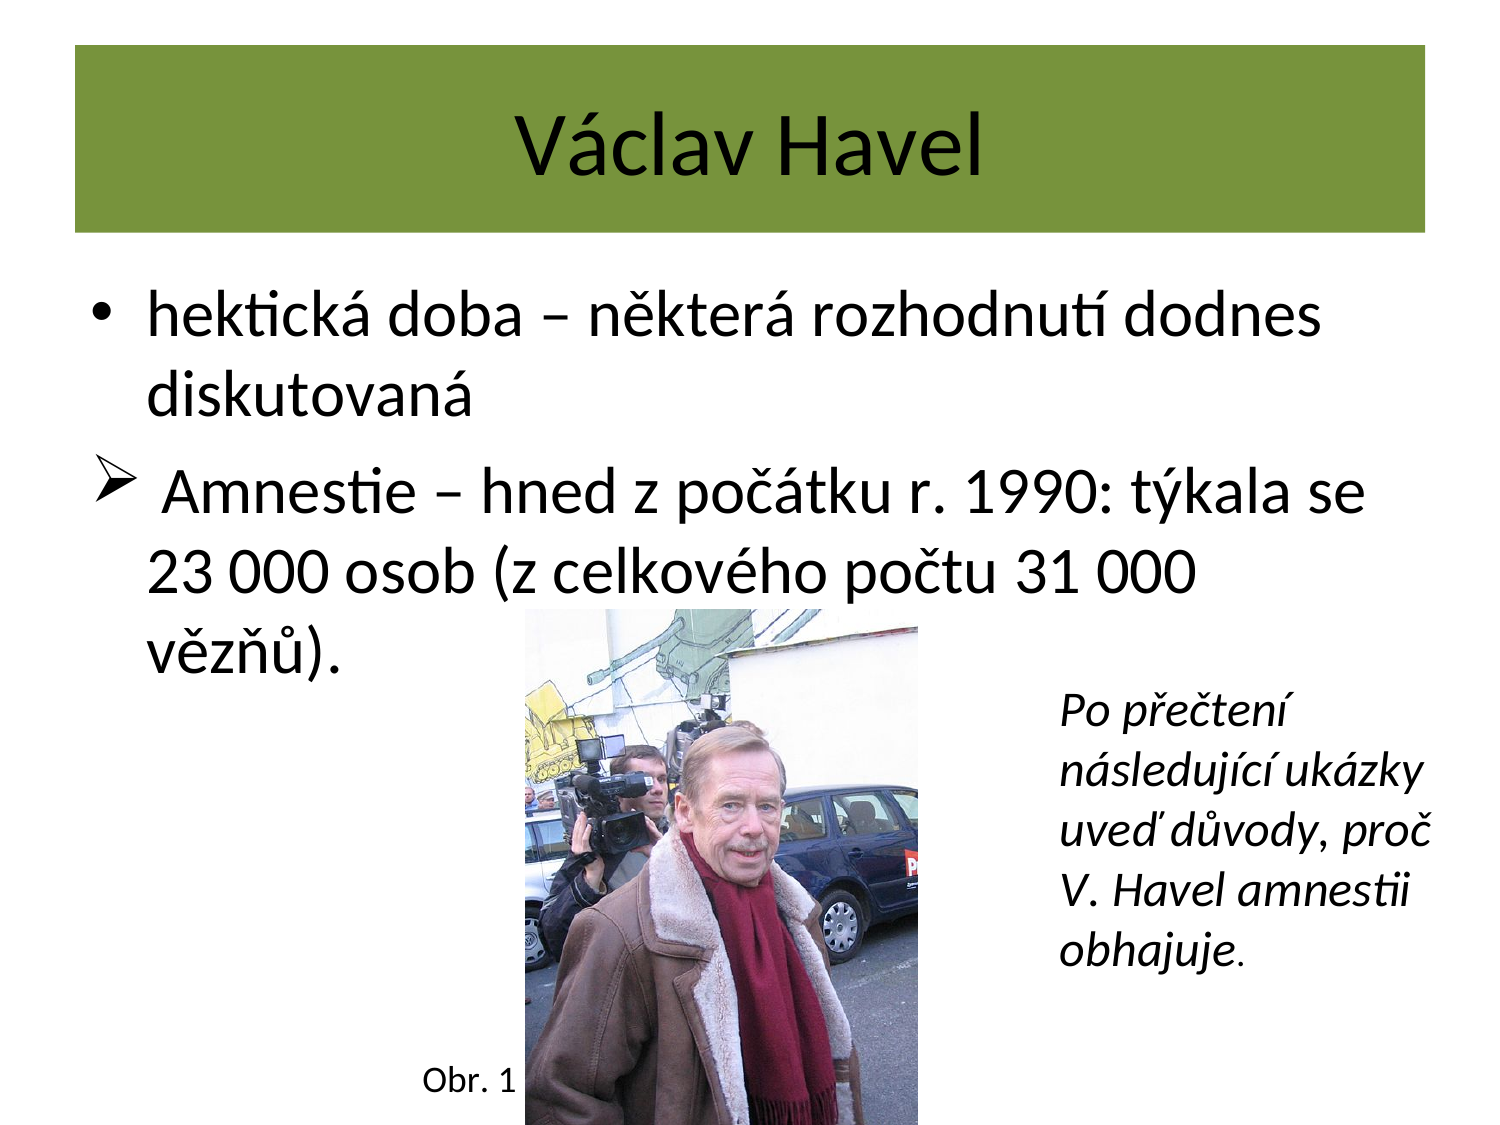

# Václav Havel
hektická doba – některá rozhodnutí dodnes diskutovaná
 Amnestie – hned z počátku r. 1990: týkala se 23 000 osob (z celkového počtu 31 000 vězňů).
Po přečtení následující ukázky uveď důvody, proč V. Havel amnestii obhajuje.
Obr. 1